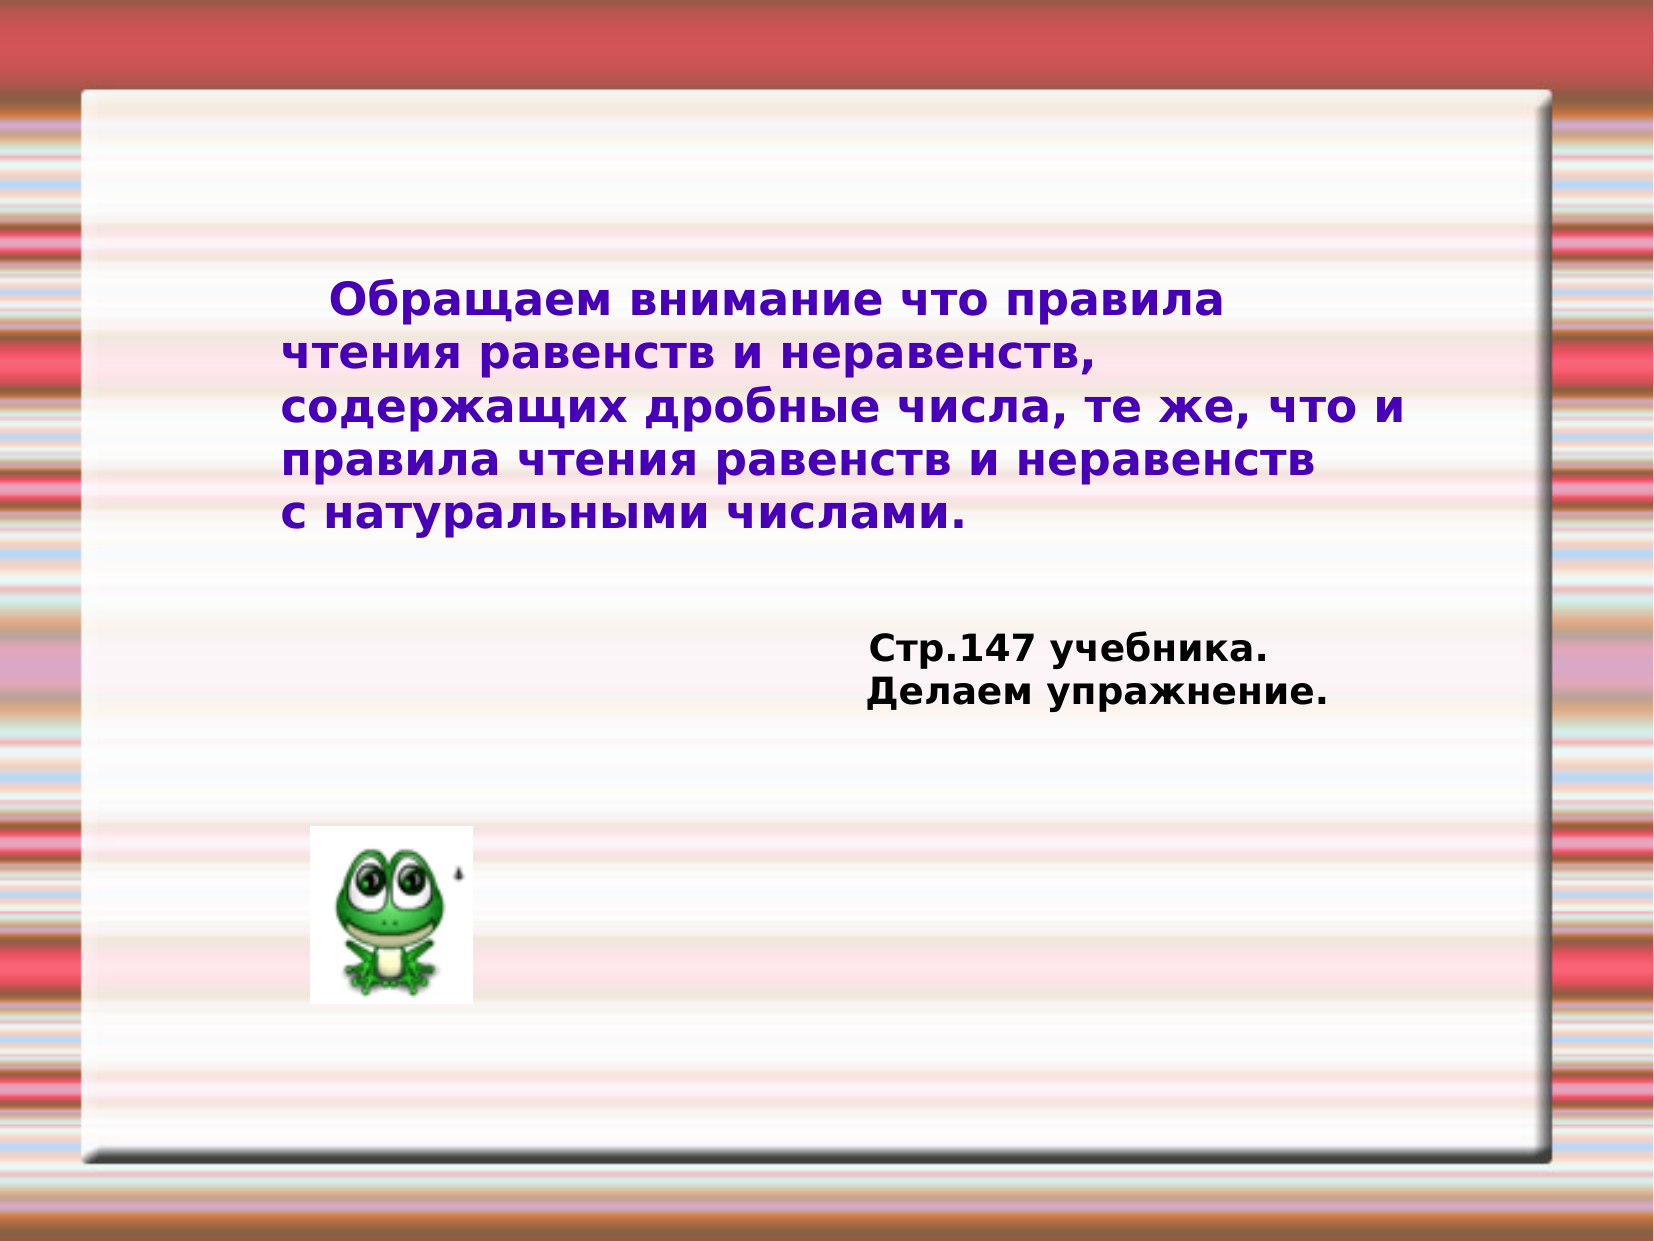

Обращаем внимание что правила чтения равенств и неравенств, содержащих дробные числа, те же, что и правила чтения равенств и неравенств с натуральными числами.
 Стр.147 учебника.
 Делаем упражнение.